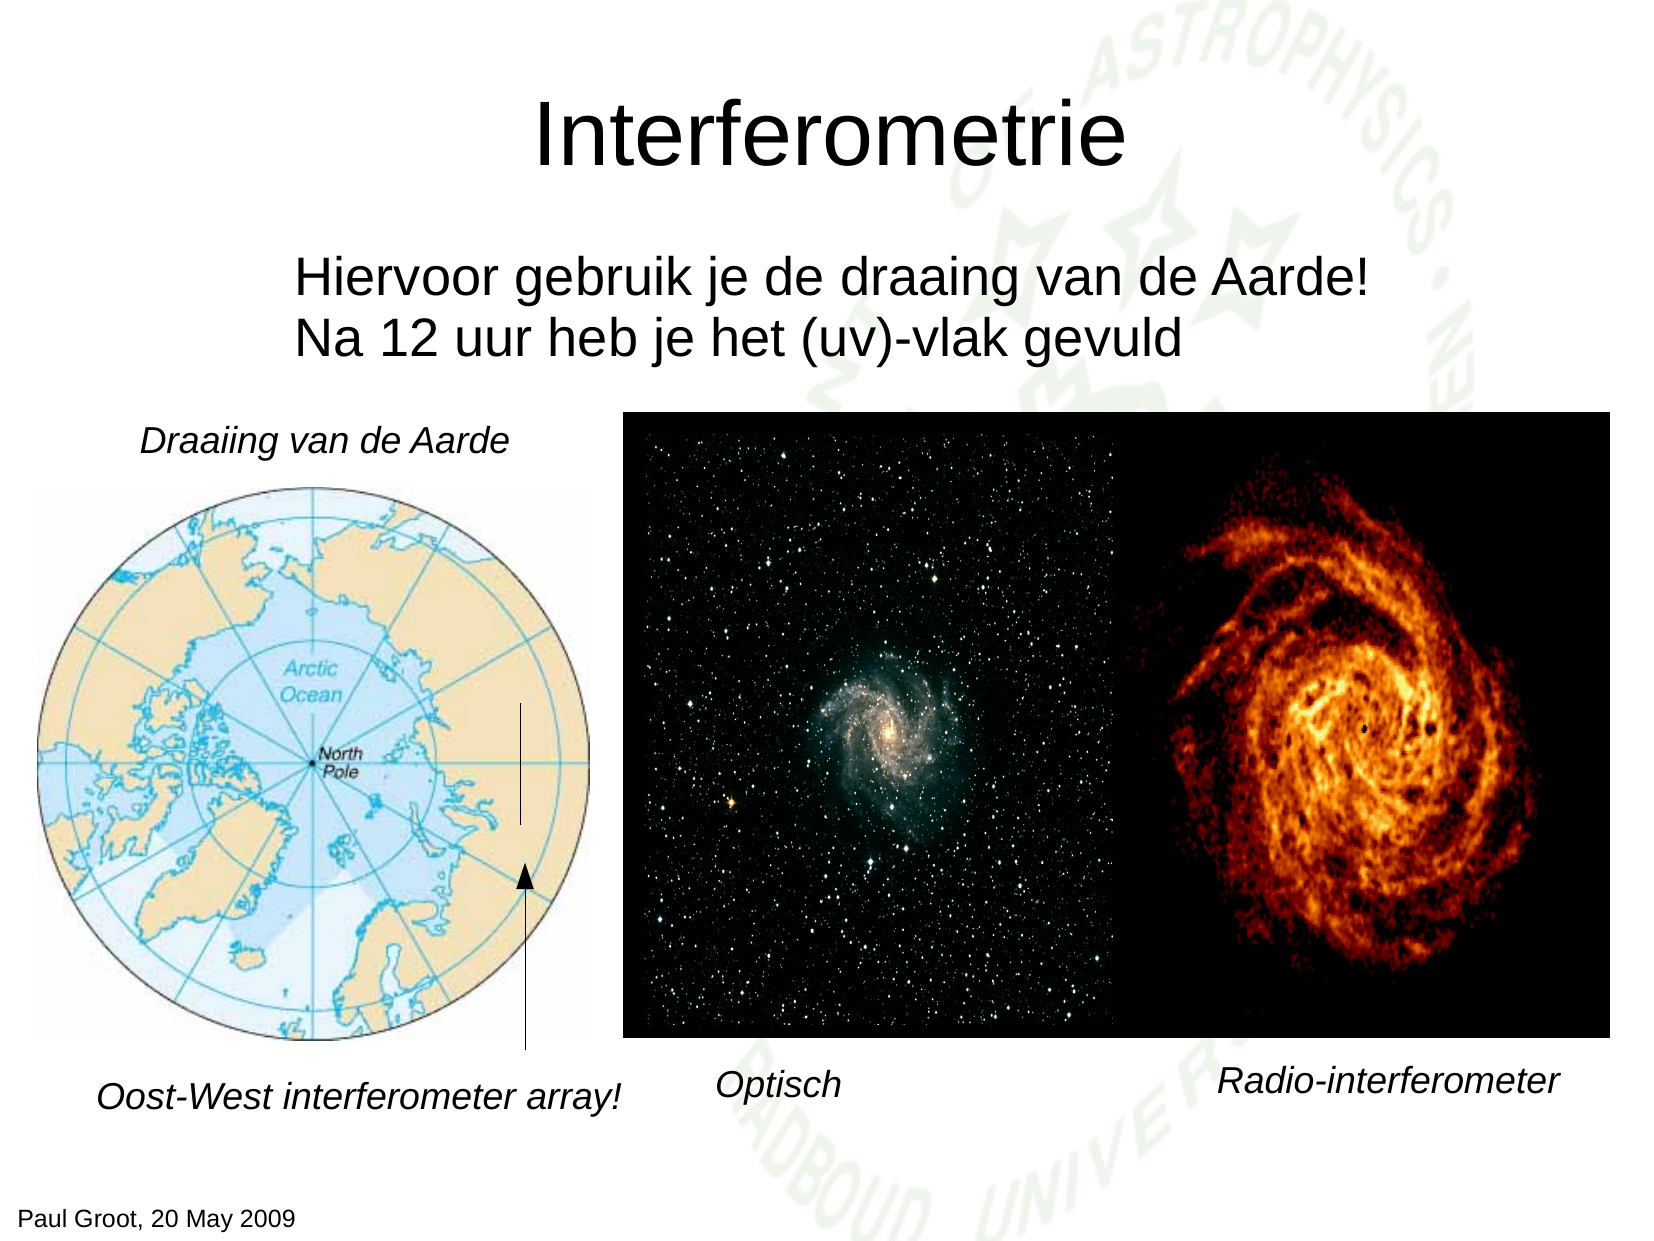

# Interferometrie
Hiervoor gebruik je de draaing van de Aarde!
Na 12 uur heb je het (uv)-vlak gevuld
Draaiing van de Aarde
Radio-interferometer
Optisch
Oost-West interferometer array!
Paul Groot, 20 May 2009